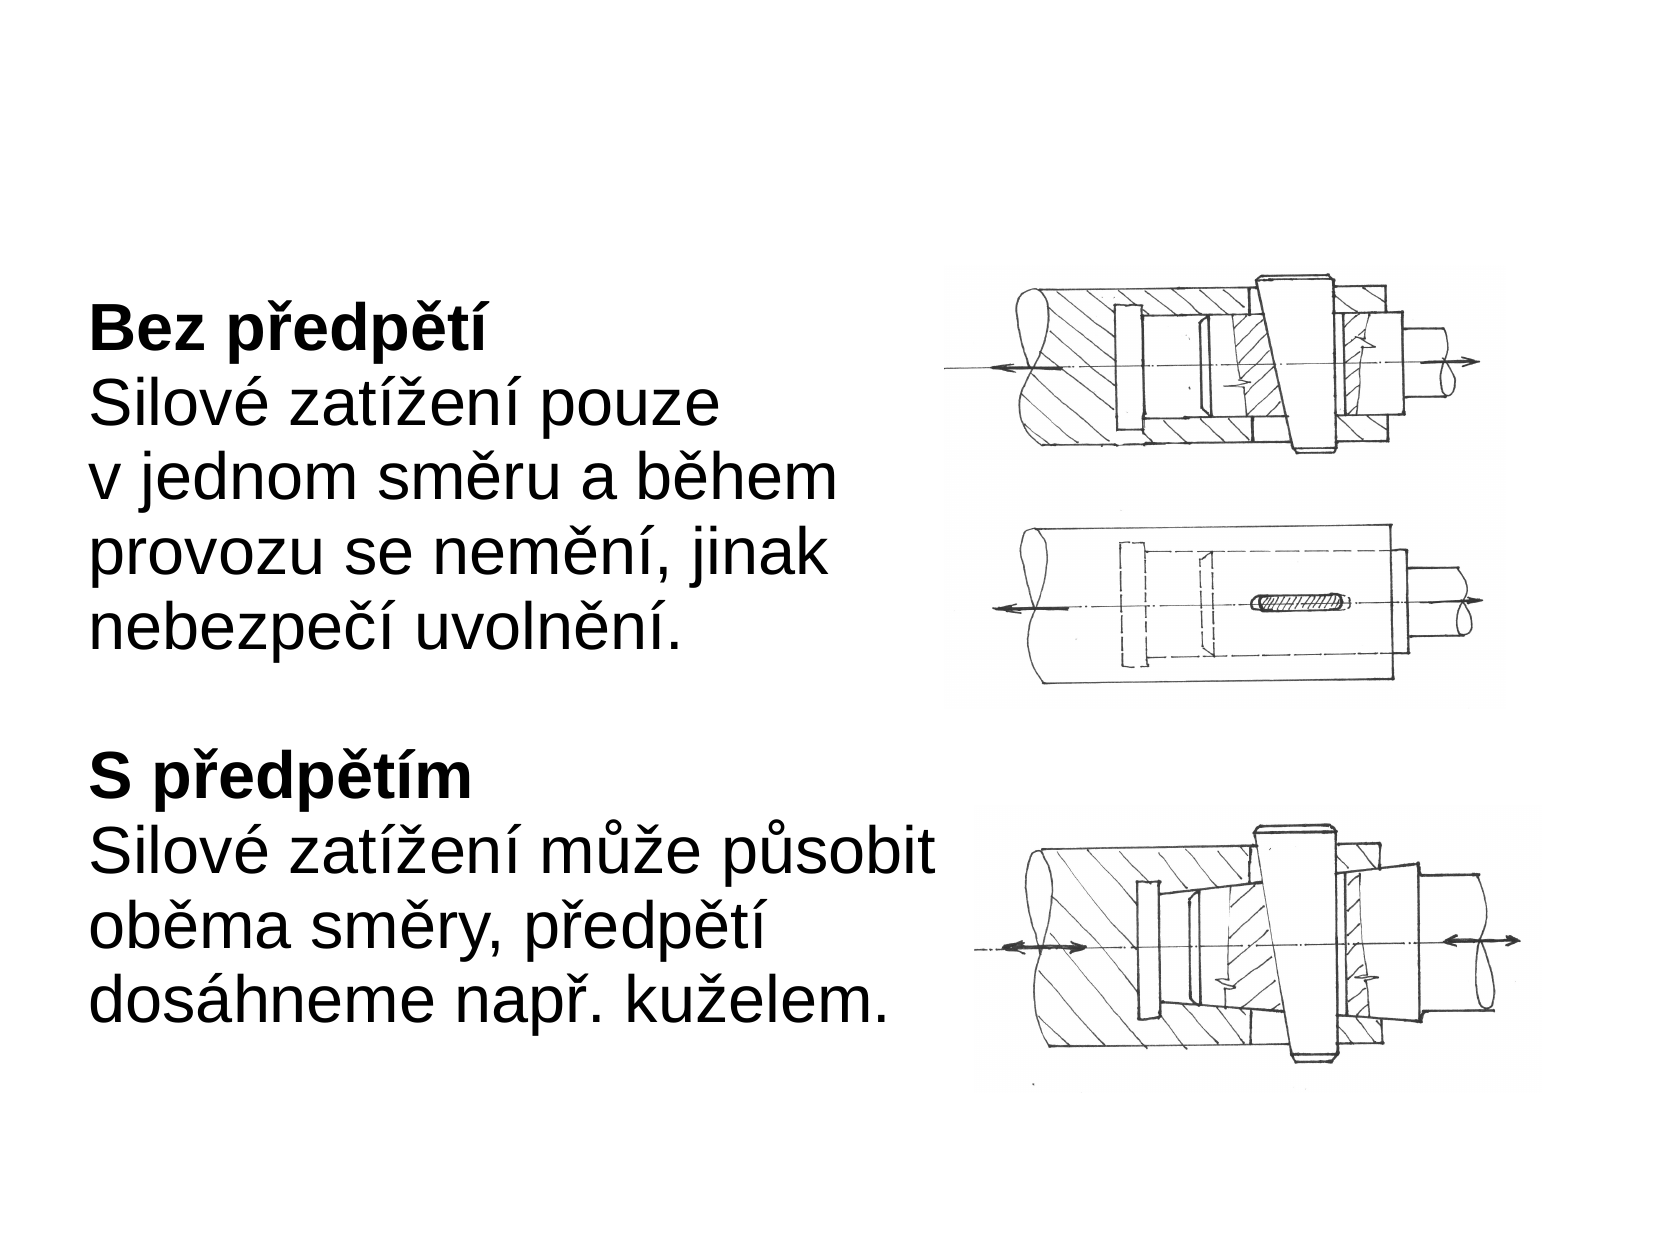

# Bez předpětí
Silové zatížení pouze
v jednom směru a během
provozu se nemění, jinak
nebezpečí uvolnění.
S předpětím
Silové zatížení může působit
oběma směry, předpětí
dosáhneme např. kuželem.